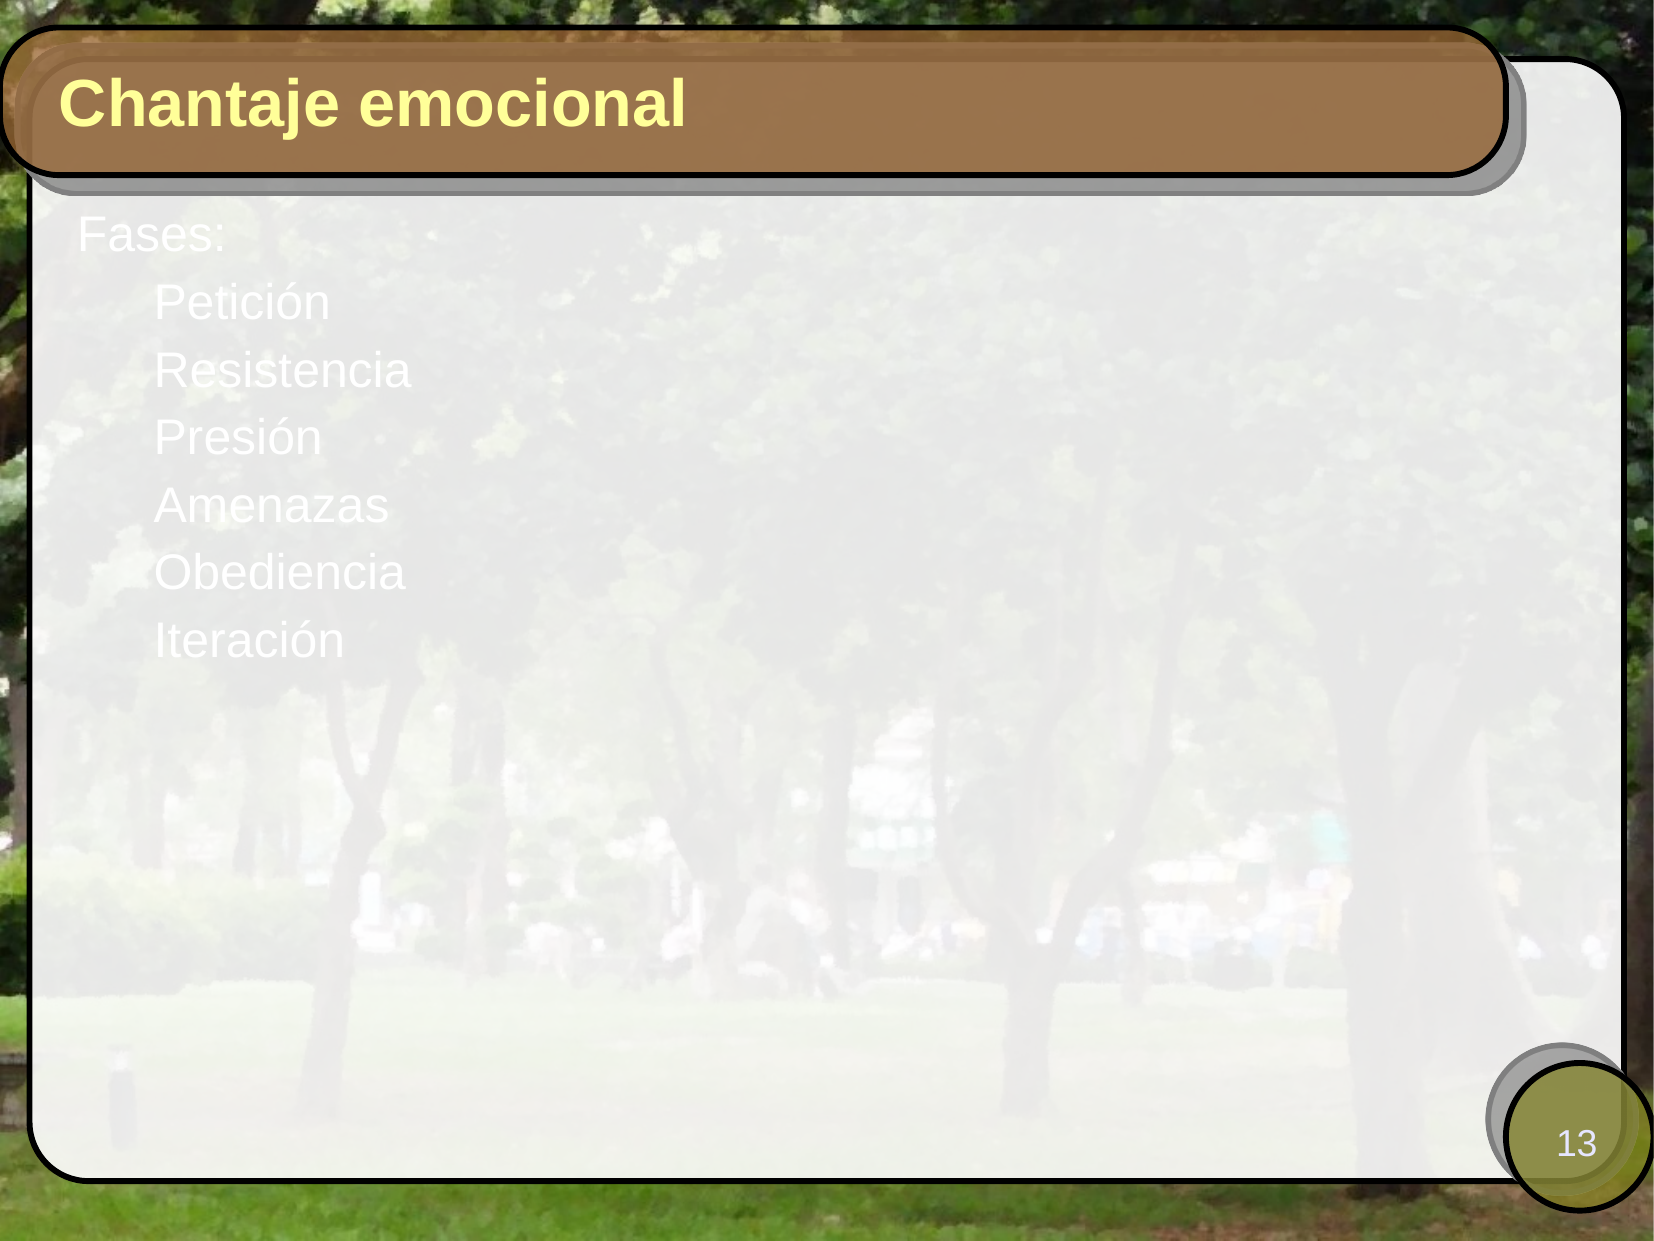

# Chantaje emocional
Fases:
Petición
Resistencia
Presión
Amenazas
Obediencia
Iteración
13